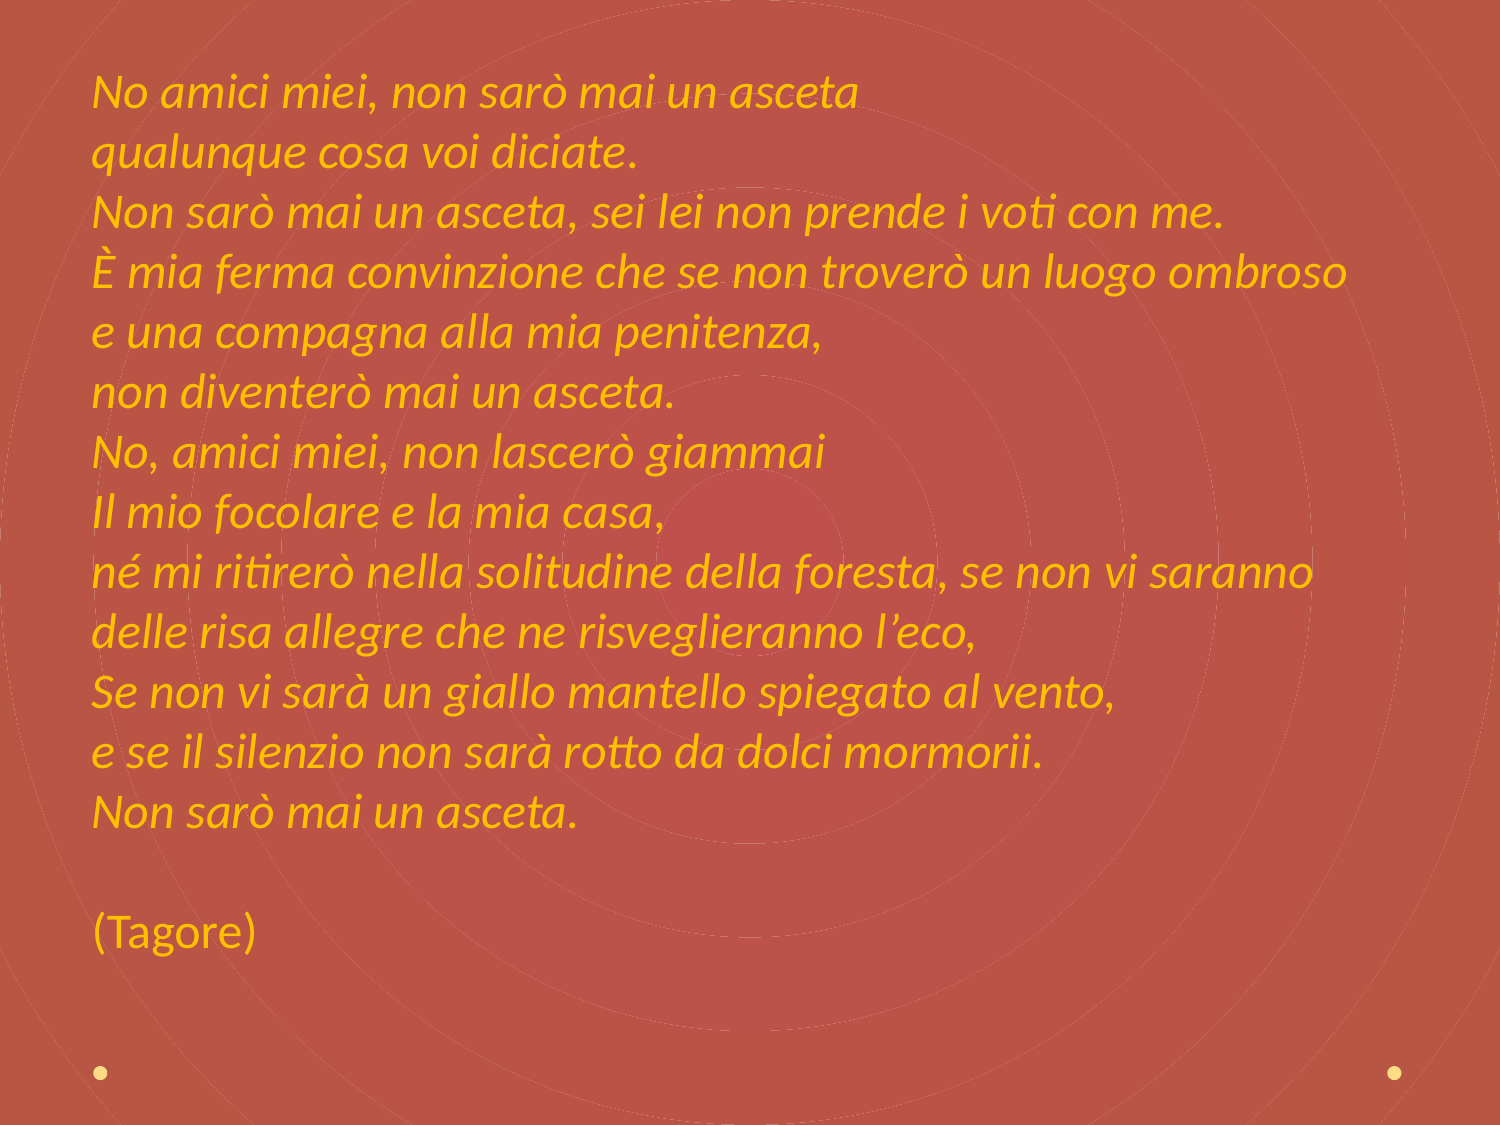

No amici miei, non sarò mai un asceta
qualunque cosa voi diciate.
Non sarò mai un asceta, sei lei non prende i voti con me.
È mia ferma convinzione che se non troverò un luogo ombroso
e una compagna alla mia penitenza,
non diventerò mai un asceta.
No, amici miei, non lascerò giammai
Il mio focolare e la mia casa,
né mi ritirerò nella solitudine della foresta, se non vi saranno
delle risa allegre che ne risveglieranno l’eco,
Se non vi sarà un giallo mantello spiegato al vento,
e se il silenzio non sarà rotto da dolci mormorii.
Non sarò mai un asceta.
(Tagore)